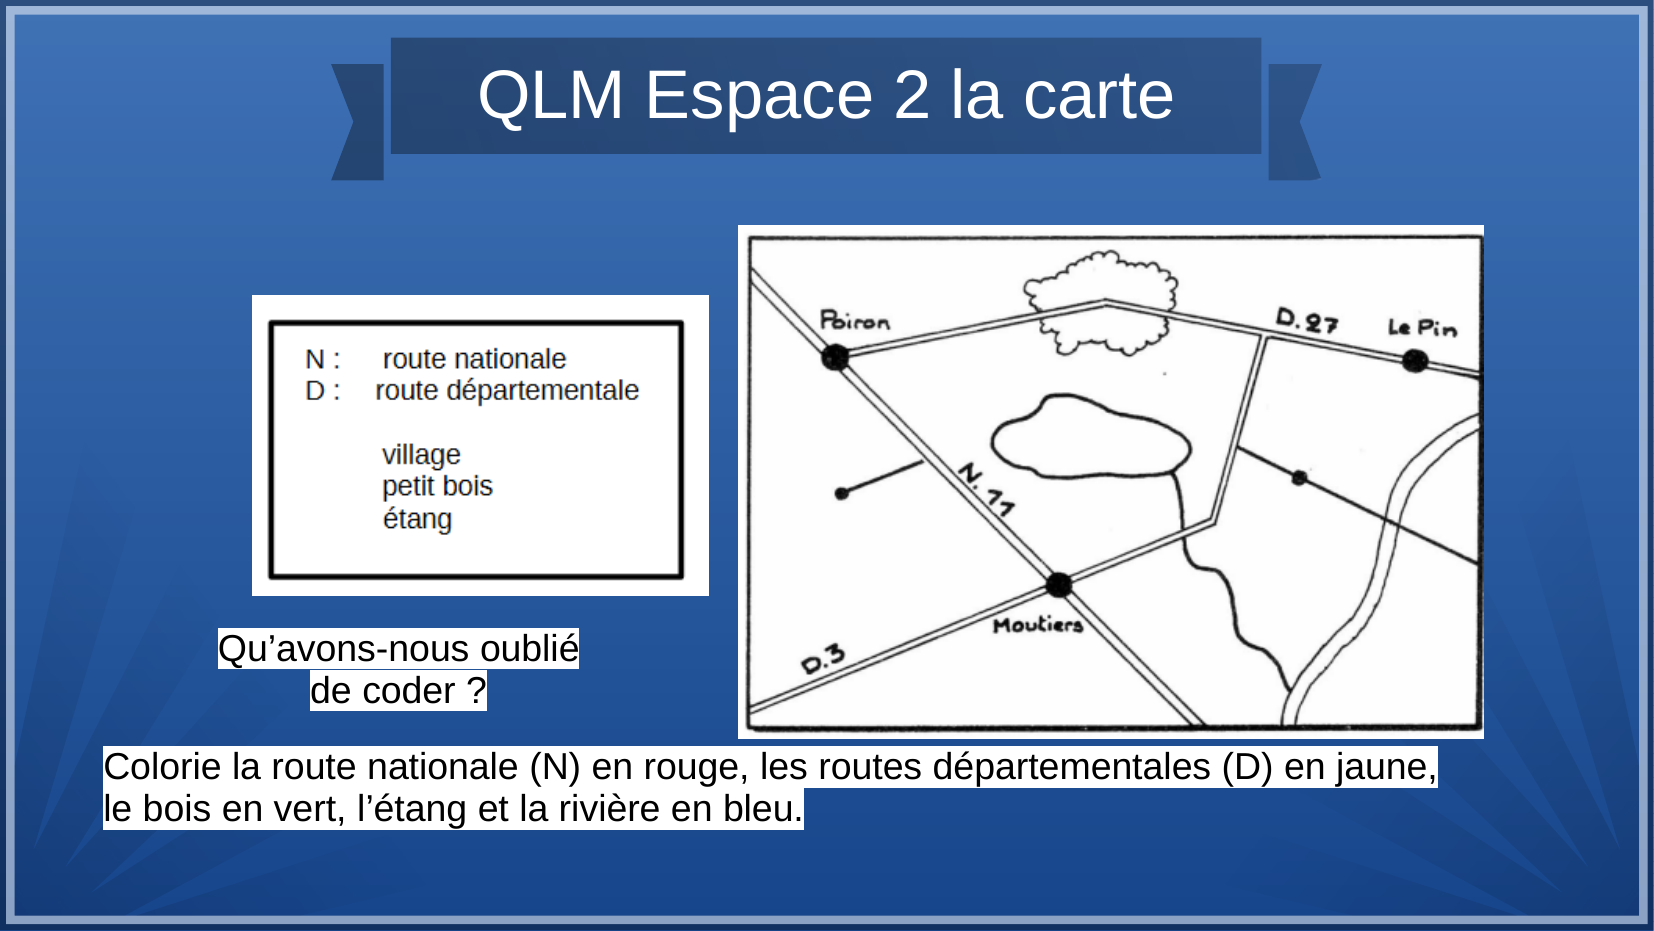

# QLM Espace 2 la carte
Qu’avons-nous oublié de coder ?
Colorie la route nationale (N) en rouge, les routes départementales (D) en jaune, le bois en vert, l’étang et la rivière en bleu.